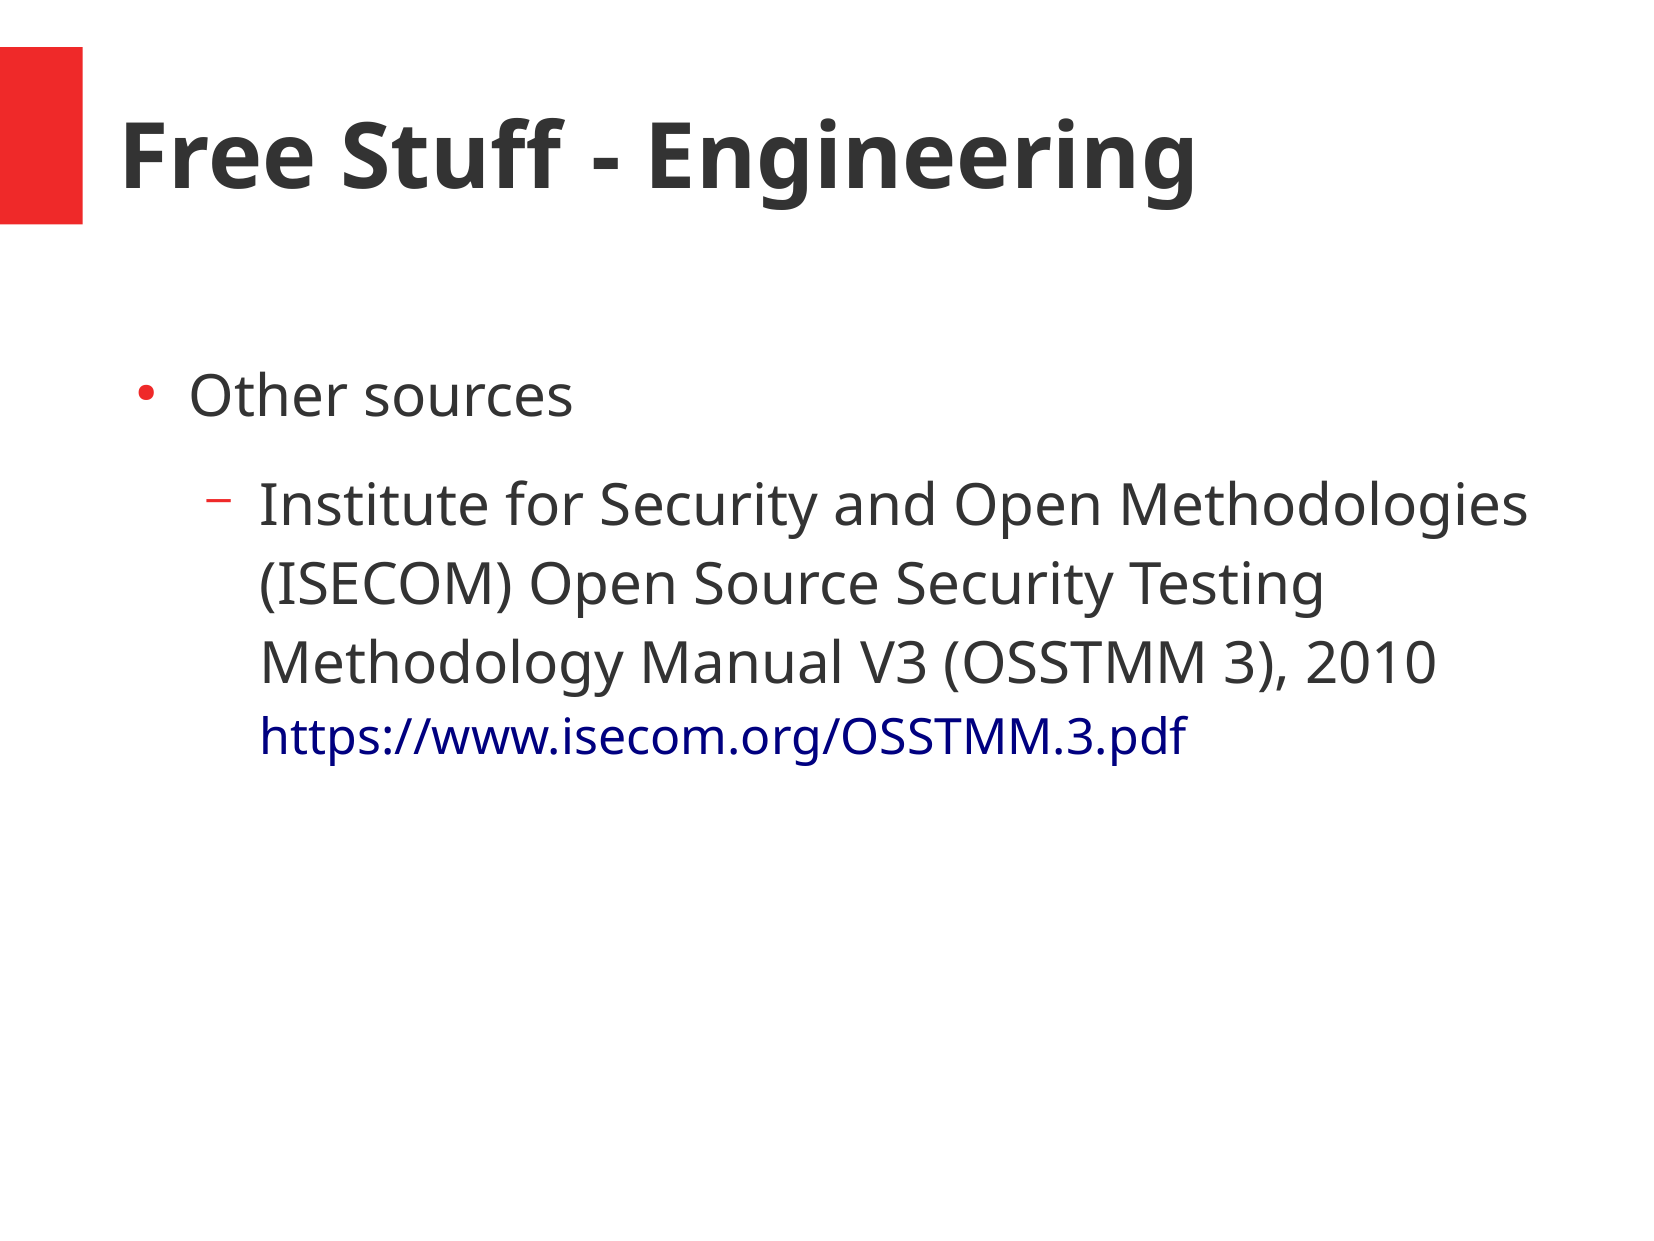

# Free Stuff	 - Engineering
Other sources
Institute for Security and Open Methodologies (ISECOM) Open Source Security Testing Methodology Manual V3 (OSSTMM 3), 2010 https://www.isecom.org/OSSTMM.3.pdf